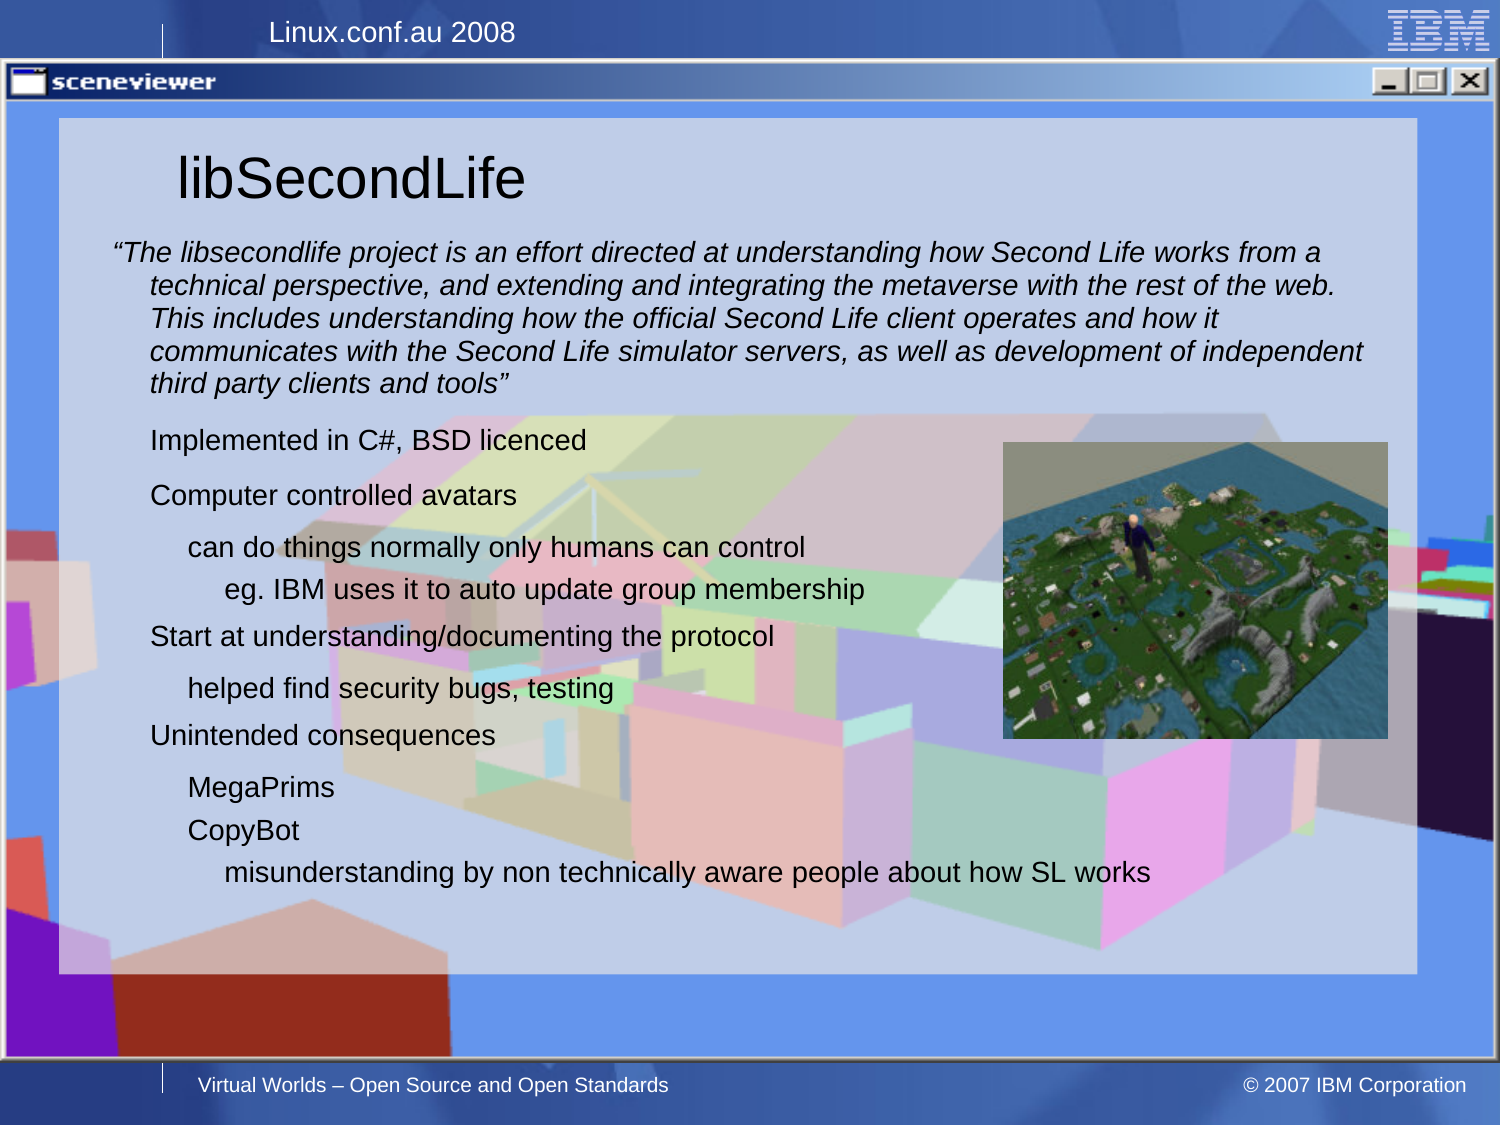

# libSecondLife
“The libsecondlife project is an effort directed at understanding how Second Life works from a technical perspective, and extending and integrating the metaverse with the rest of the web. This includes understanding how the official Second Life client operates and how it communicates with the Second Life simulator servers, as well as development of independent third party clients and tools”
Implemented in C#, BSD licenced
Computer controlled avatars
can do things normally only humans can control
eg. IBM uses it to auto update group membership
Start at understanding/documenting the protocol
helped find security bugs, testing
Unintended consequences
MegaPrims
CopyBot
misunderstanding by non technically aware people about how SL works
21